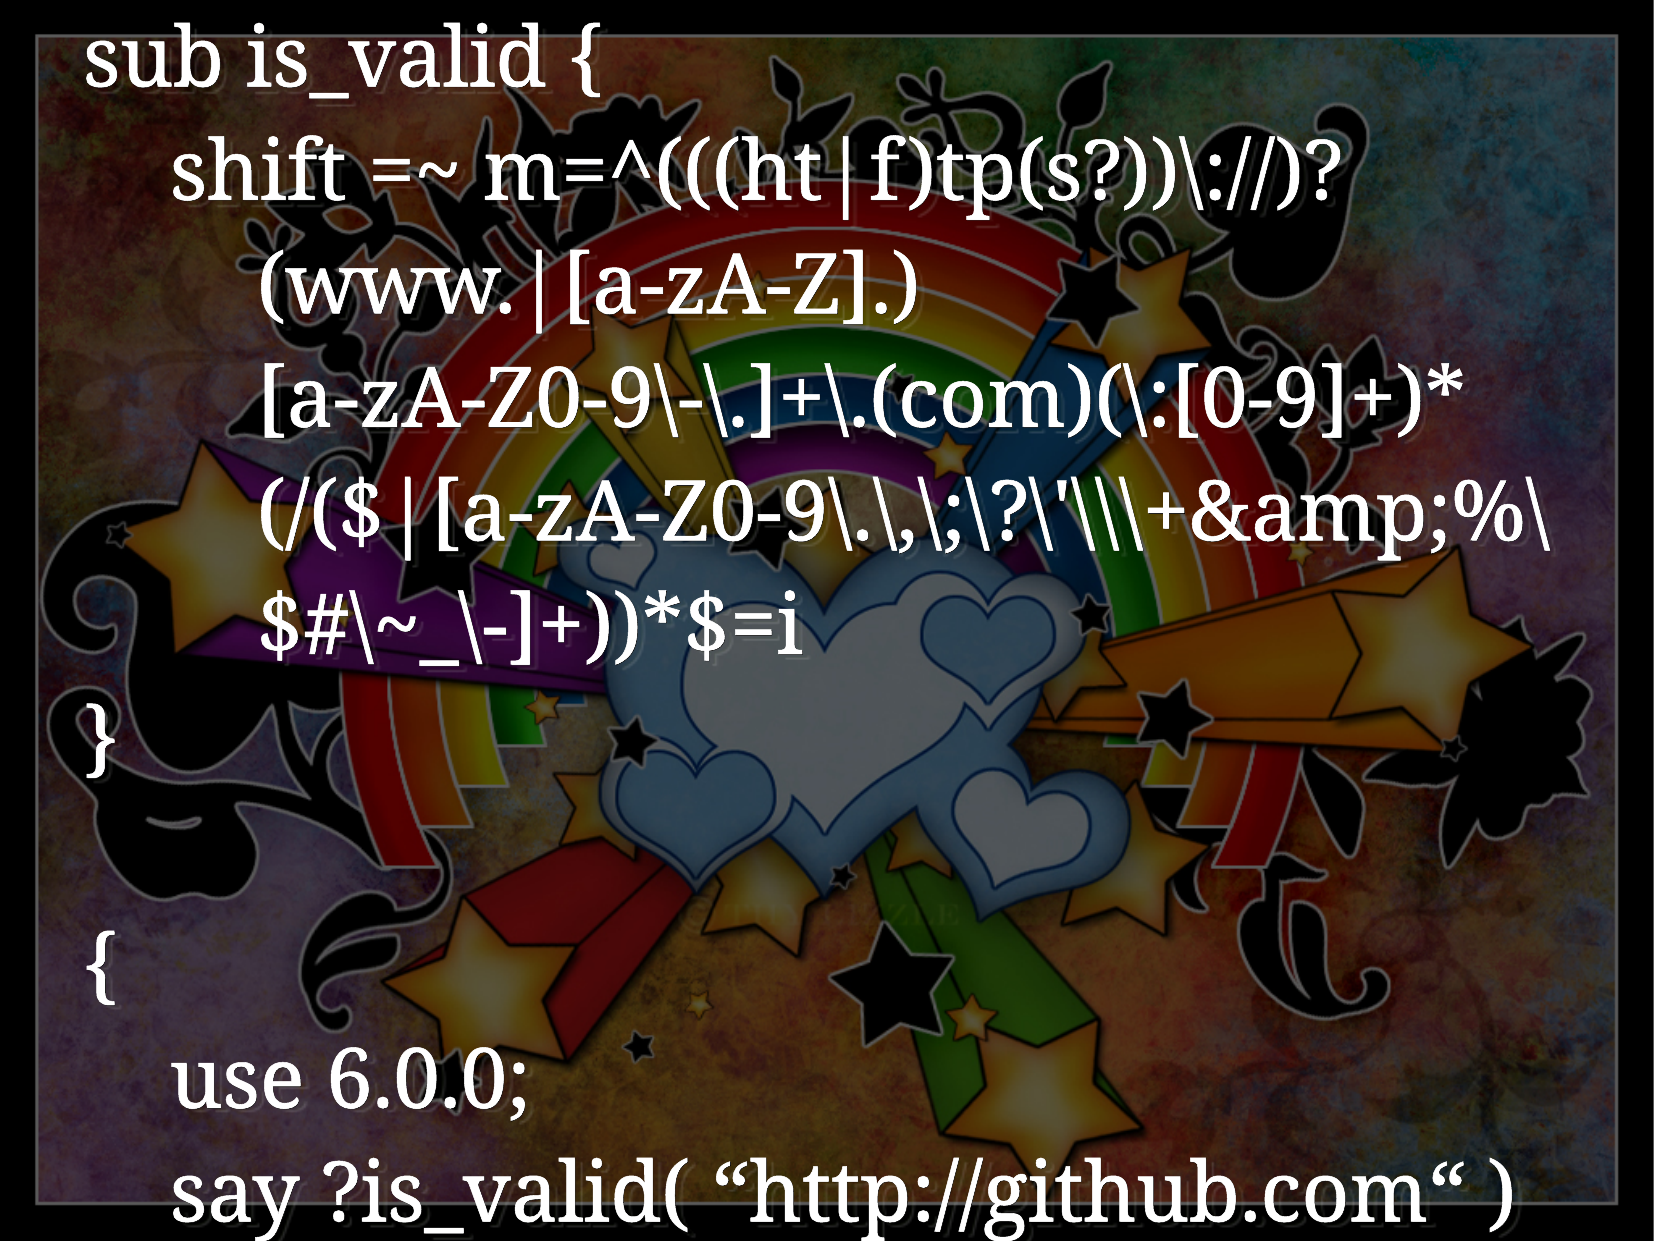

use v5;
sub is_valid {
 shift =~ m=^(((ht|f)tp(s?))\://)?
 (www.|[a-zA-Z].)
 [a-zA-Z0-9\-\.]+\.(com)(\:[0-9]+)*
 (/($|[a-zA-Z0-9\.\,\;\?\'\\\+&amp;%\
 $#\~_\-]+))*$=i
}
{
 use 6.0.0;
 say ?is_valid( “http://github.com“ )
}
#